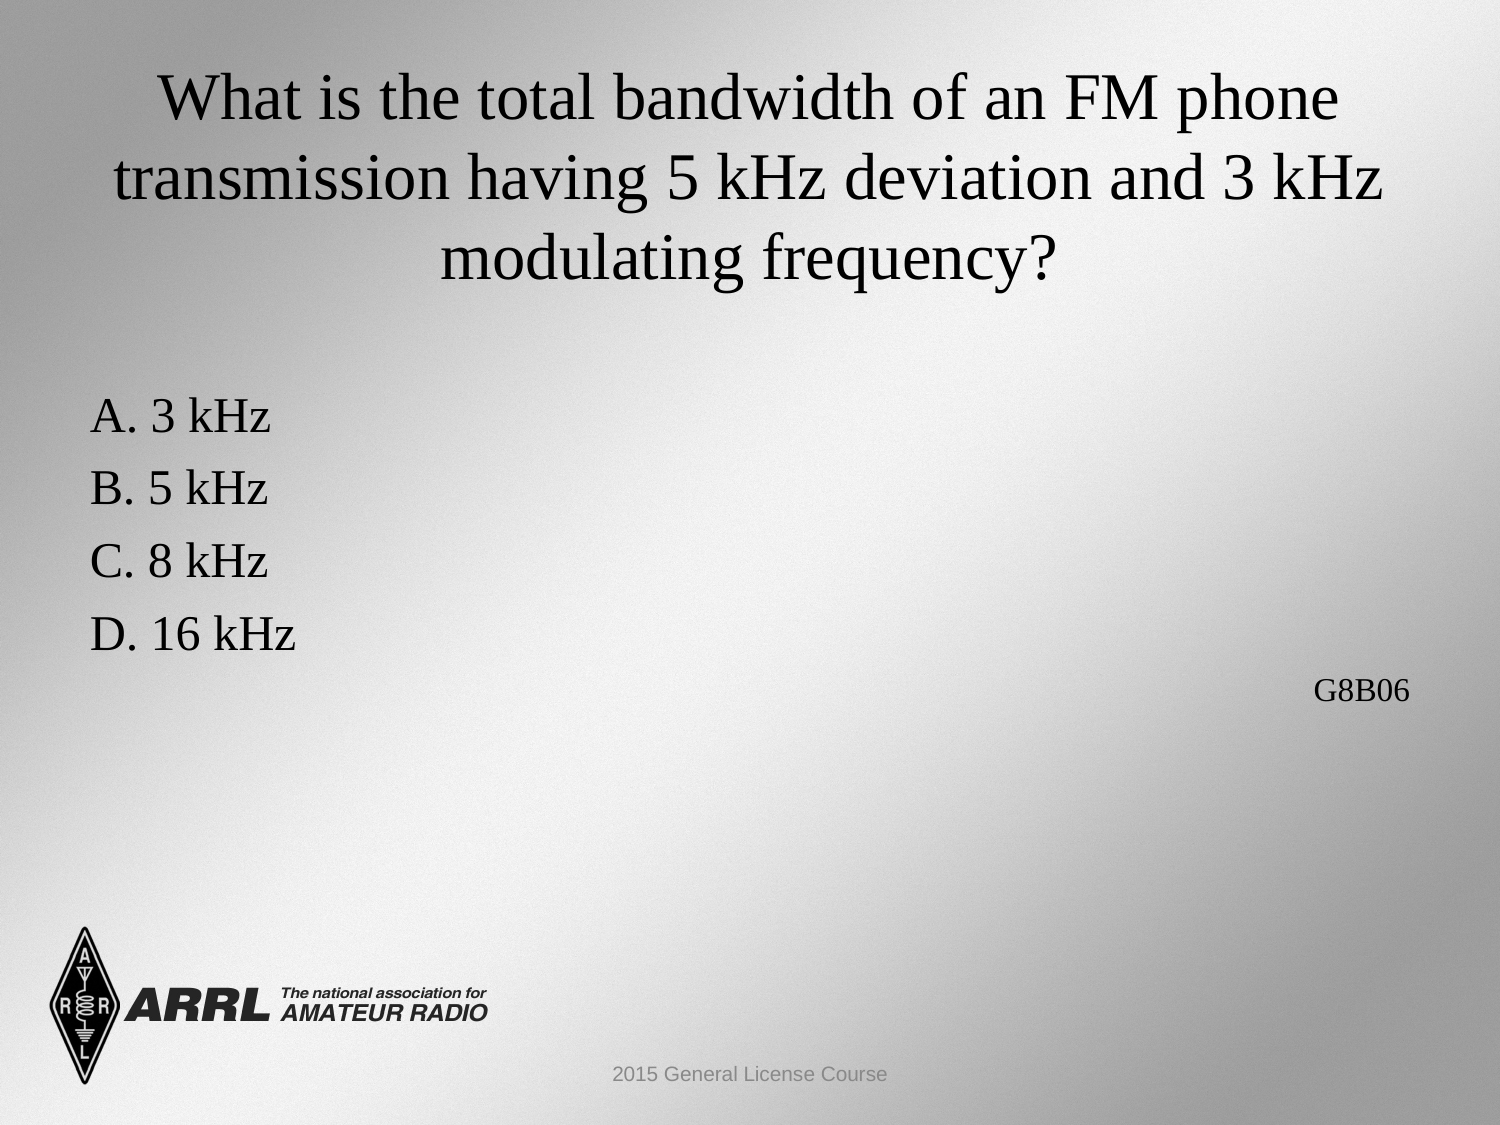

# What is the total bandwidth of an FM phone transmission having 5 kHz deviation and 3 kHz modulating frequency?
A. 3 kHz
B. 5 kHz
C. 8 kHz
D. 16 kHz
 G8B06
2015 General License Course